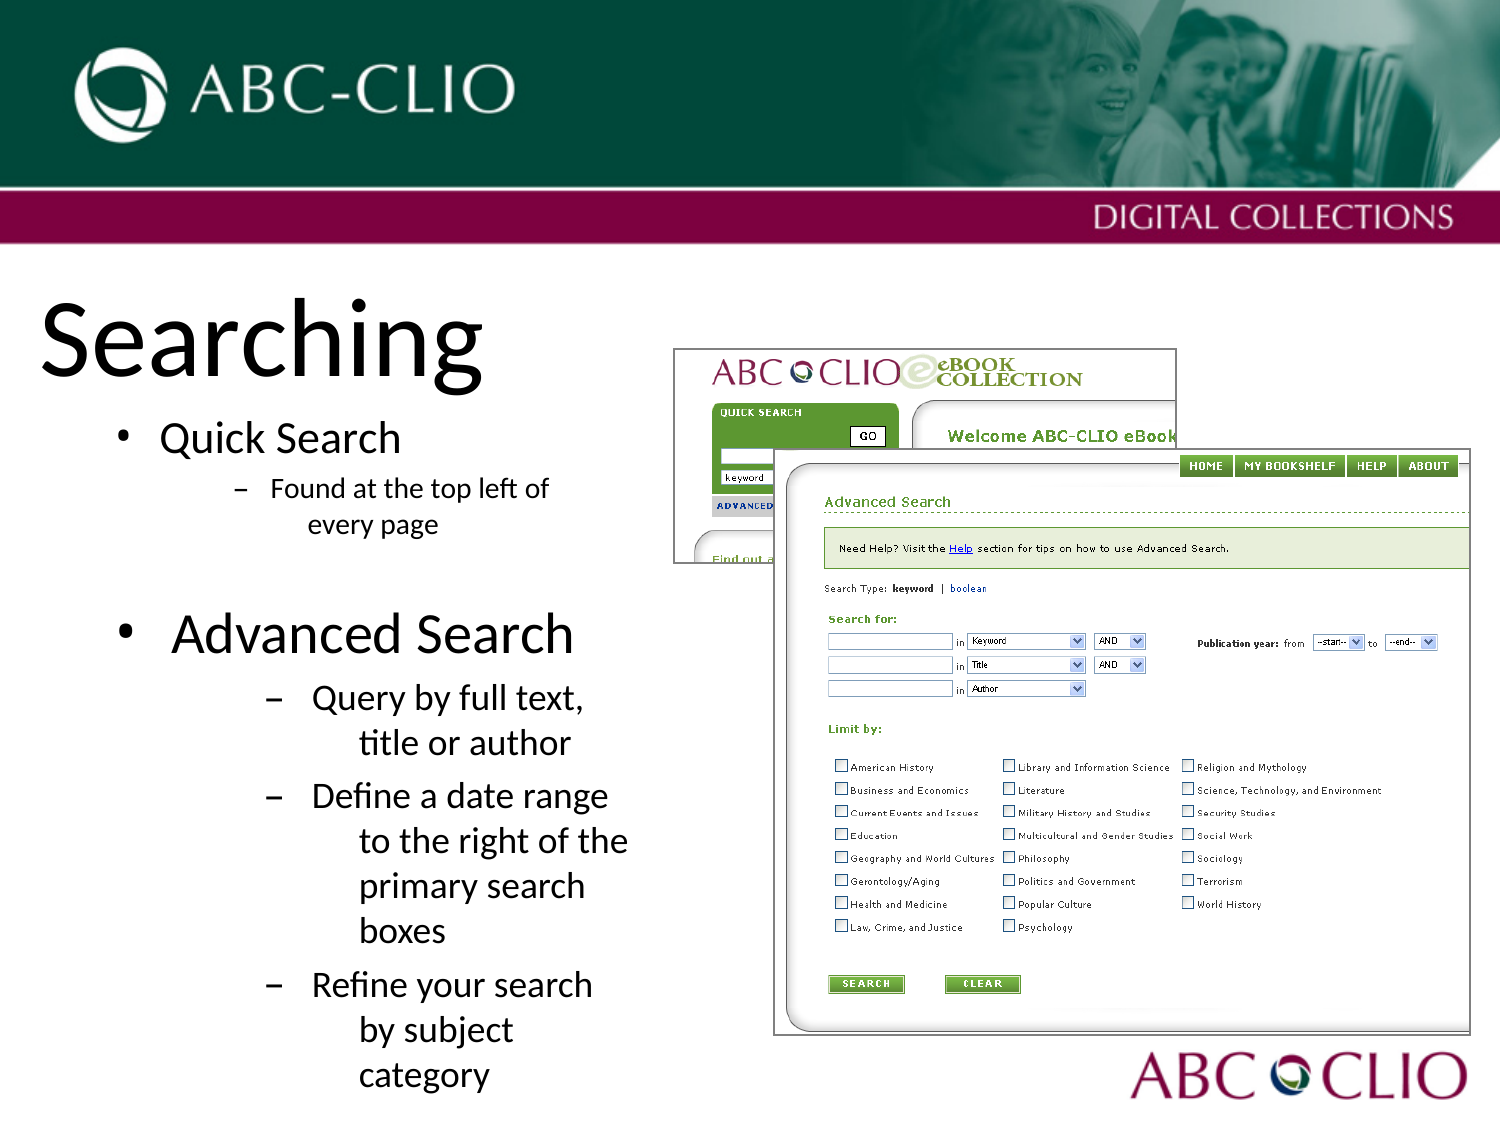

# Searching
Quick Search
Found at the top left of every page
Advanced Search
Query by full text, title or author
Define a date range to the right of the primary search boxes
Refine your search by subject category